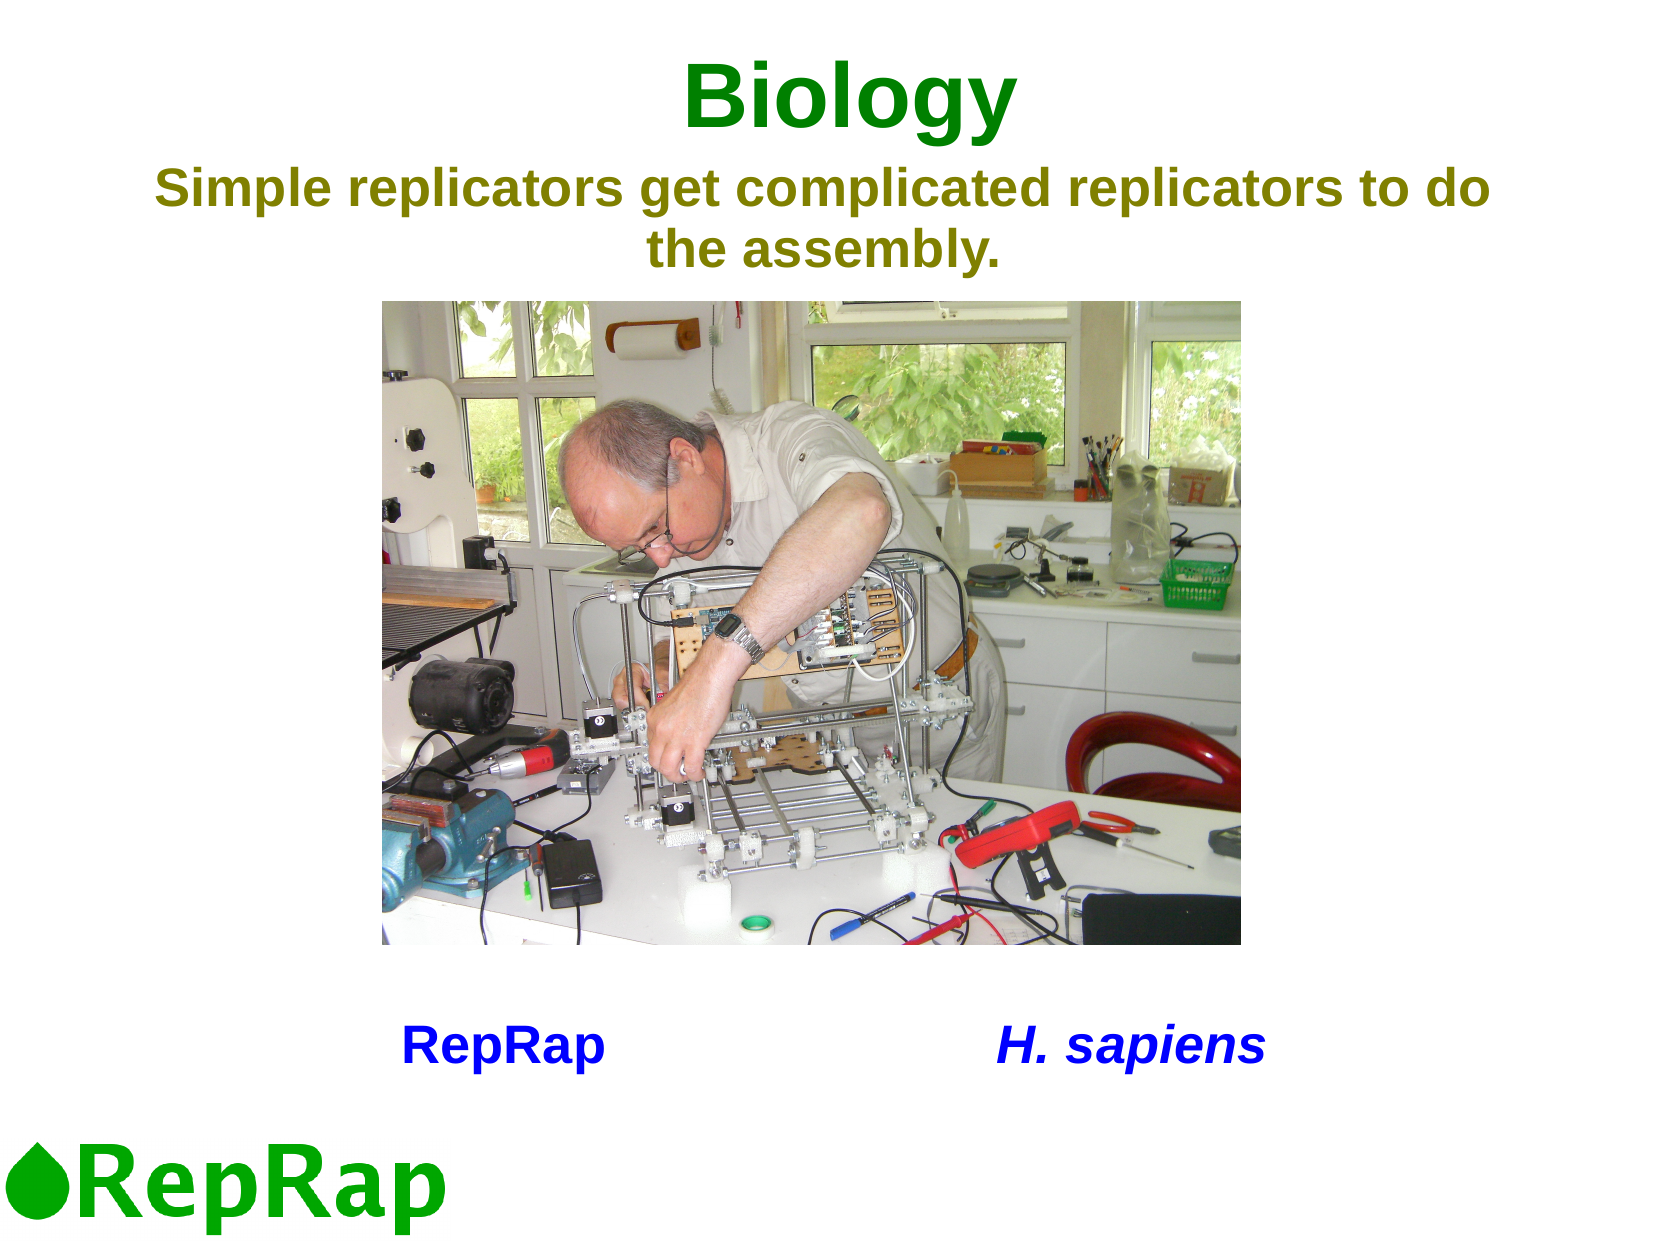

# Biology
Simple replicators get complicated replicators to do the assembly.
 RepRap H. sapiens